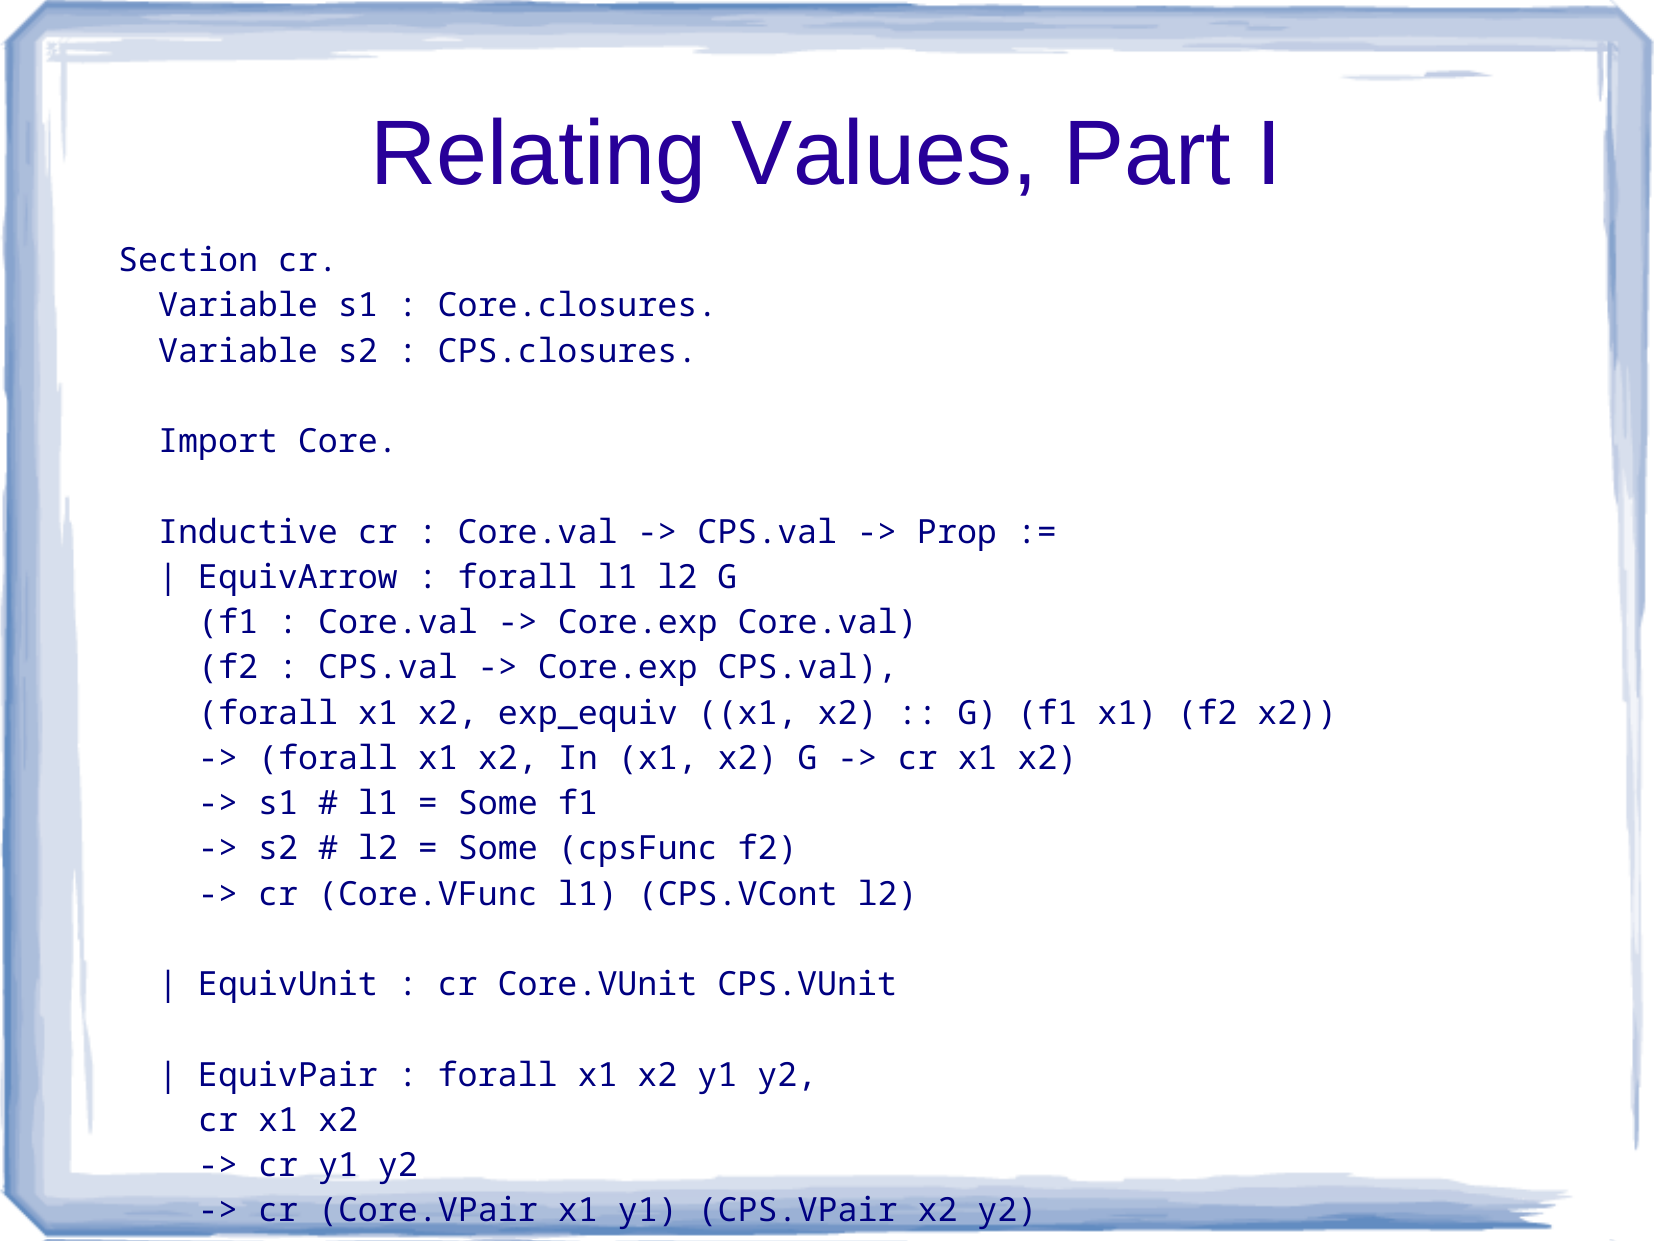

# Relating Values, Part I
Section cr.
 Variable s1 : Core.closures.
 Variable s2 : CPS.closures.
 Import Core.
 Inductive cr : Core.val -> CPS.val -> Prop :=
 | EquivArrow : forall l1 l2 G
 (f1 : Core.val -> Core.exp Core.val)
 (f2 : CPS.val -> Core.exp CPS.val),
 (forall x1 x2, exp_equiv ((x1, x2) :: G) (f1 x1) (f2 x2))
 -> (forall x1 x2, In (x1, x2) G -> cr x1 x2)
 -> s1 # l1 = Some f1
 -> s2 # l2 = Some (cpsFunc f2)
 -> cr (Core.VFunc l1) (CPS.VCont l2)
 | EquivUnit : cr Core.VUnit CPS.VUnit
 | EquivPair : forall x1 x2 y1 y2,
 cr x1 x2
 -> cr y1 y2
 -> cr (Core.VPair x1 y1) (CPS.VPair x2 y2)